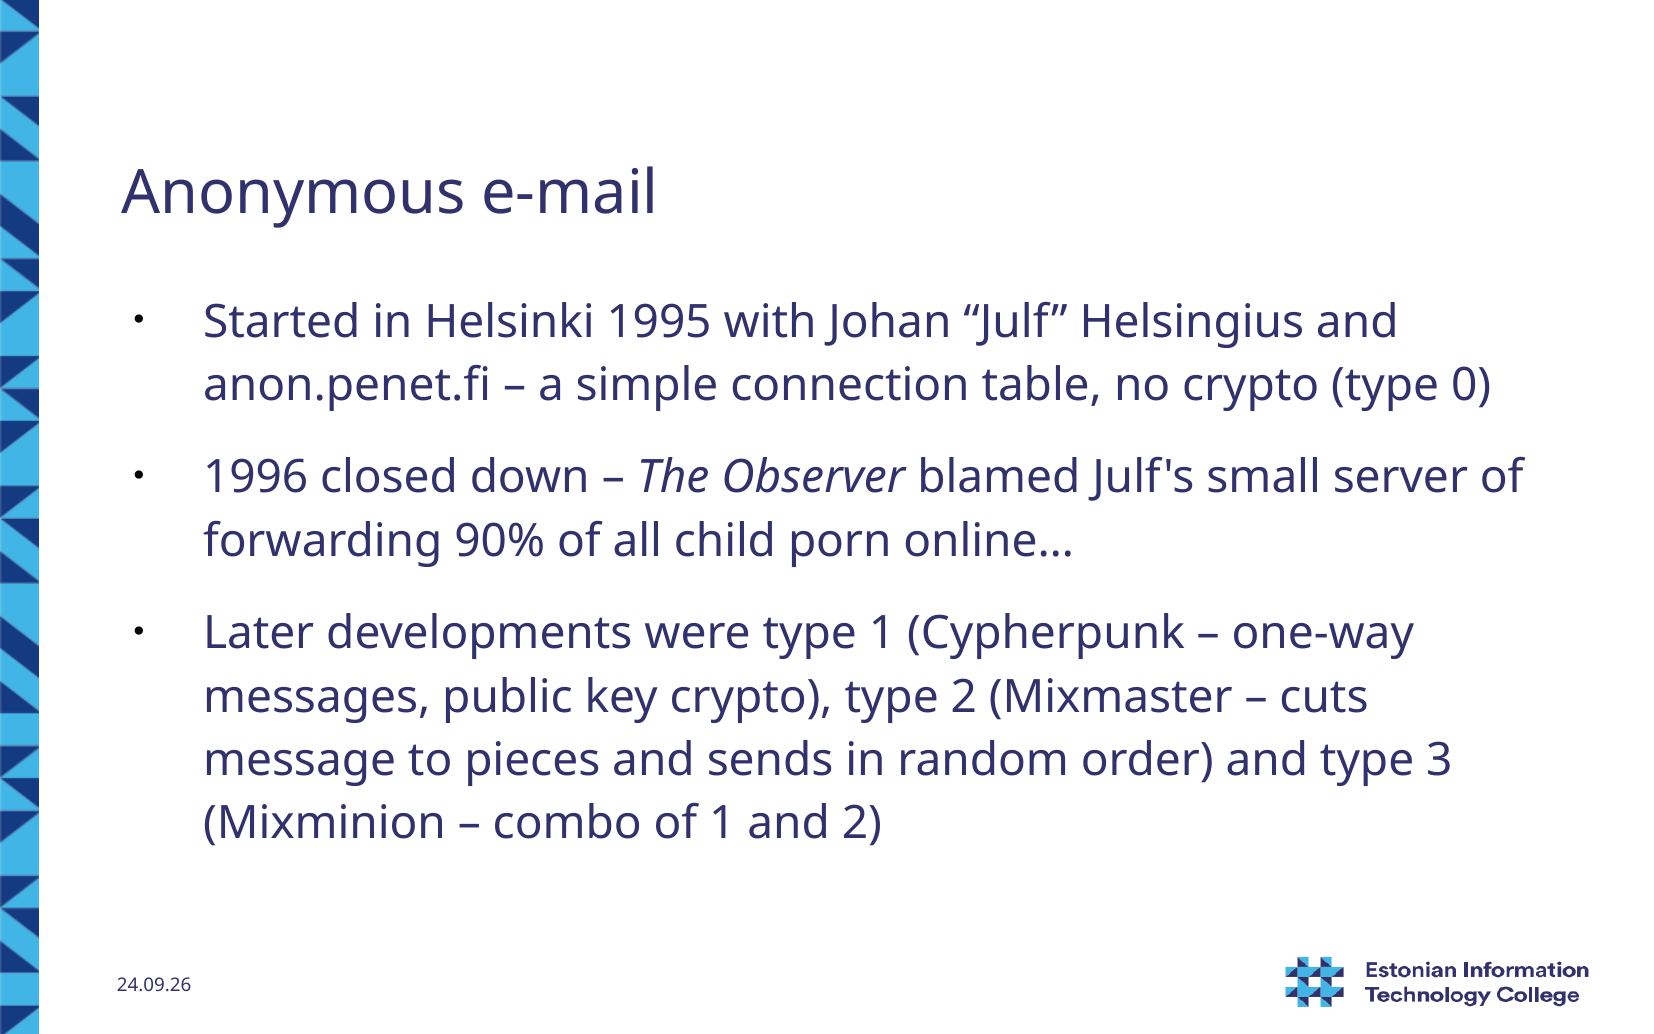

# Anonymous e-mail
Started in Helsinki 1995 with Johan “Julf” Helsingius and anon.penet.fi – a simple connection table, no crypto (type 0)
1996 closed down – The Observer blamed Julf's small server of forwarding 90% of all child porn online…
Later developments were type 1 (Cypherpunk – one-way messages, public key crypto), type 2 (Mixmaster – cuts message to pieces and sends in random order) and type 3 (Mixminion – combo of 1 and 2)